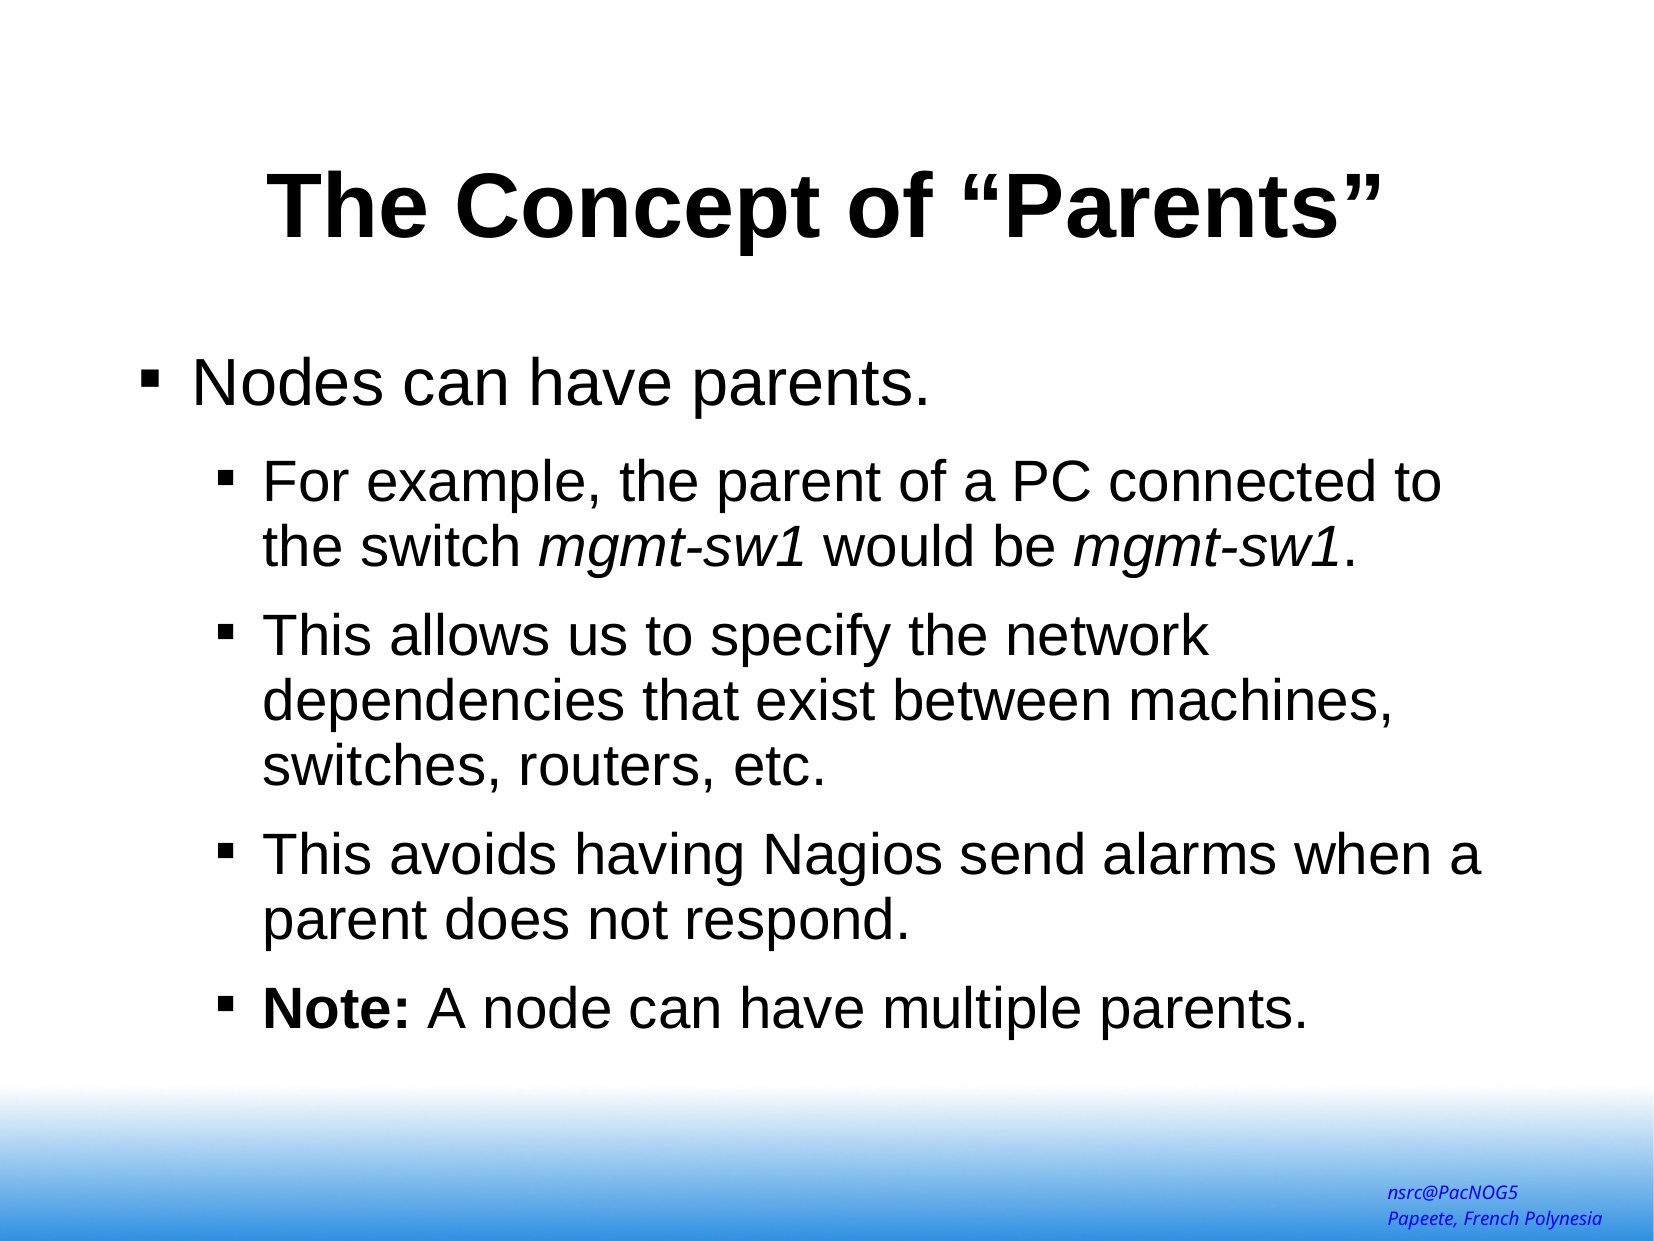

# The Concept of “Parents”
Nodes can have parents.
For example, the parent of a PC connected to the switch mgmt-sw1 would be mgmt-sw1.
This allows us to specify the network dependencies that exist between machines, switches, routers, etc.
This avoids having Nagios send alarms when a parent does not respond.
Note: A node can have multiple parents.